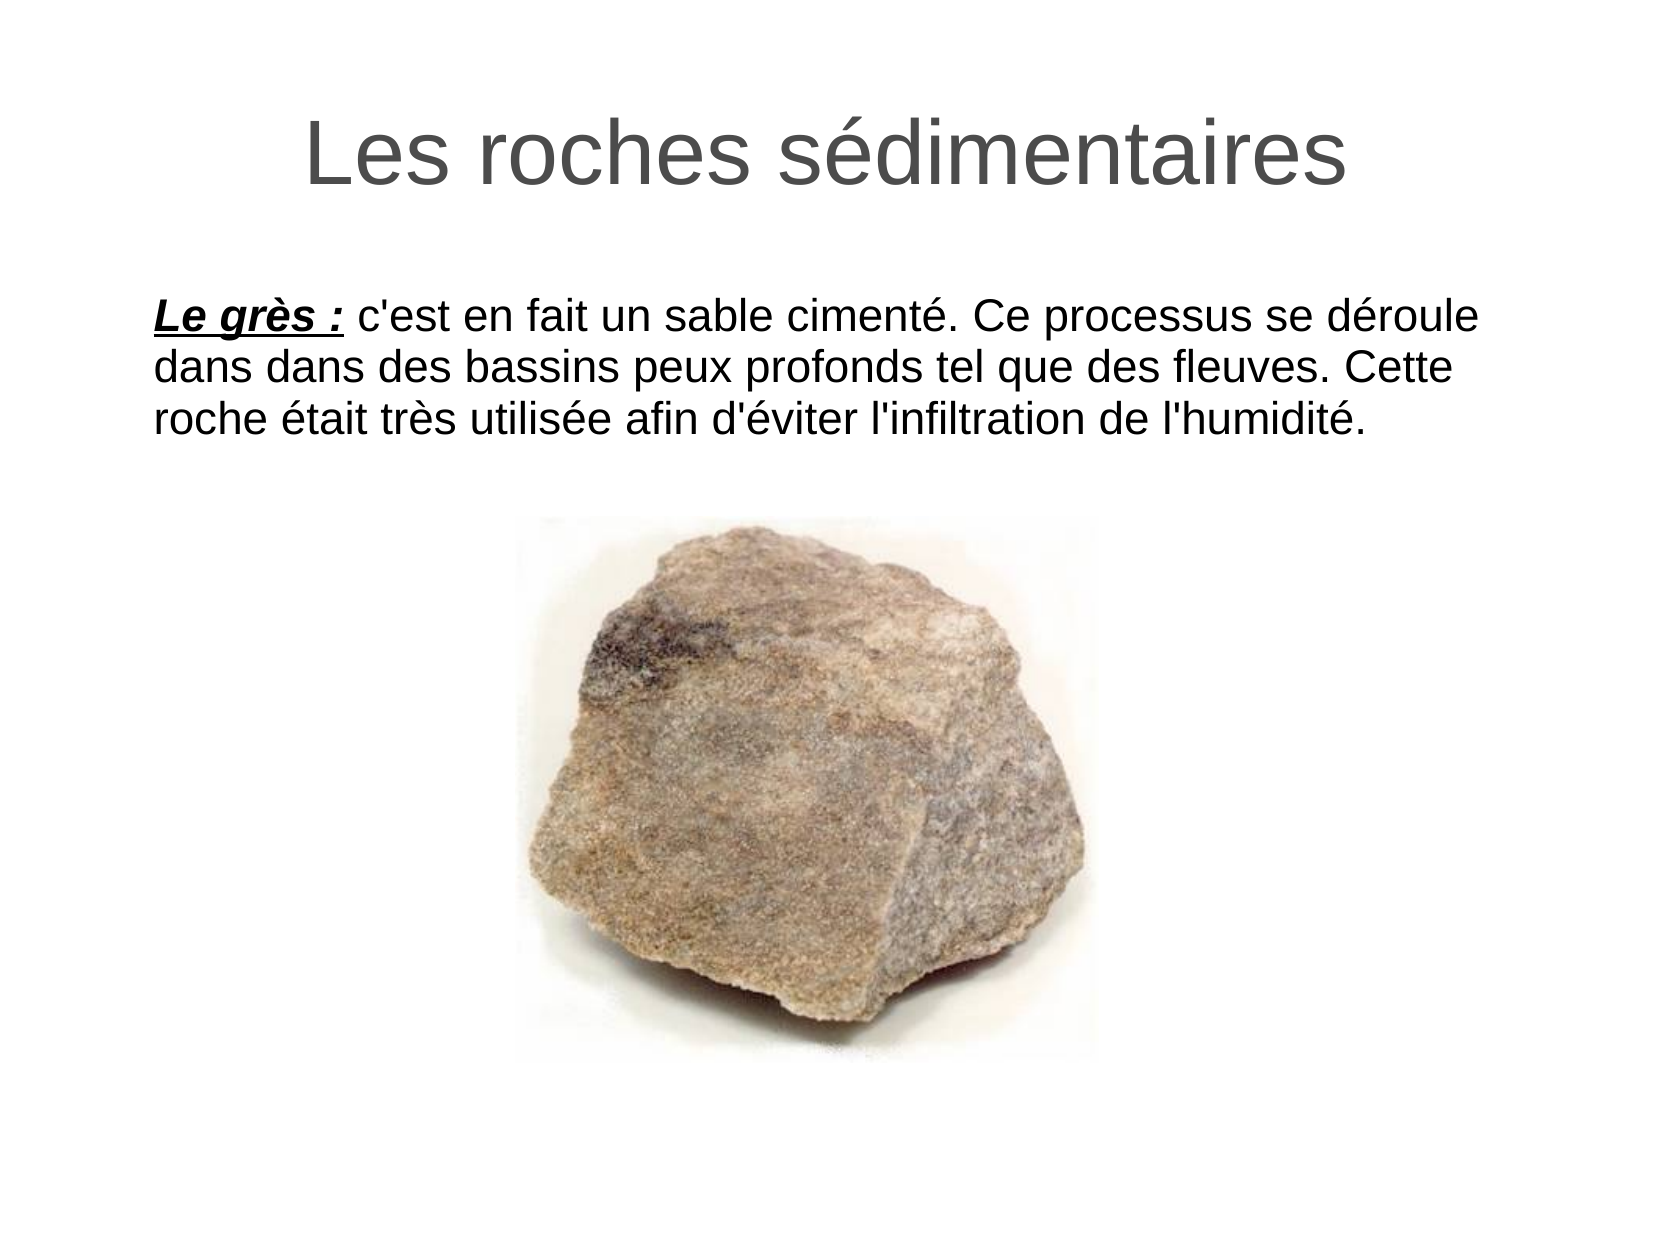

# Les roches sédimentaires
Le grès : c'est en fait un sable cimenté. Ce processus se déroule dans dans des bassins peux profonds tel que des fleuves. Cette roche était très utilisée afin d'éviter l'infiltration de l'humidité.